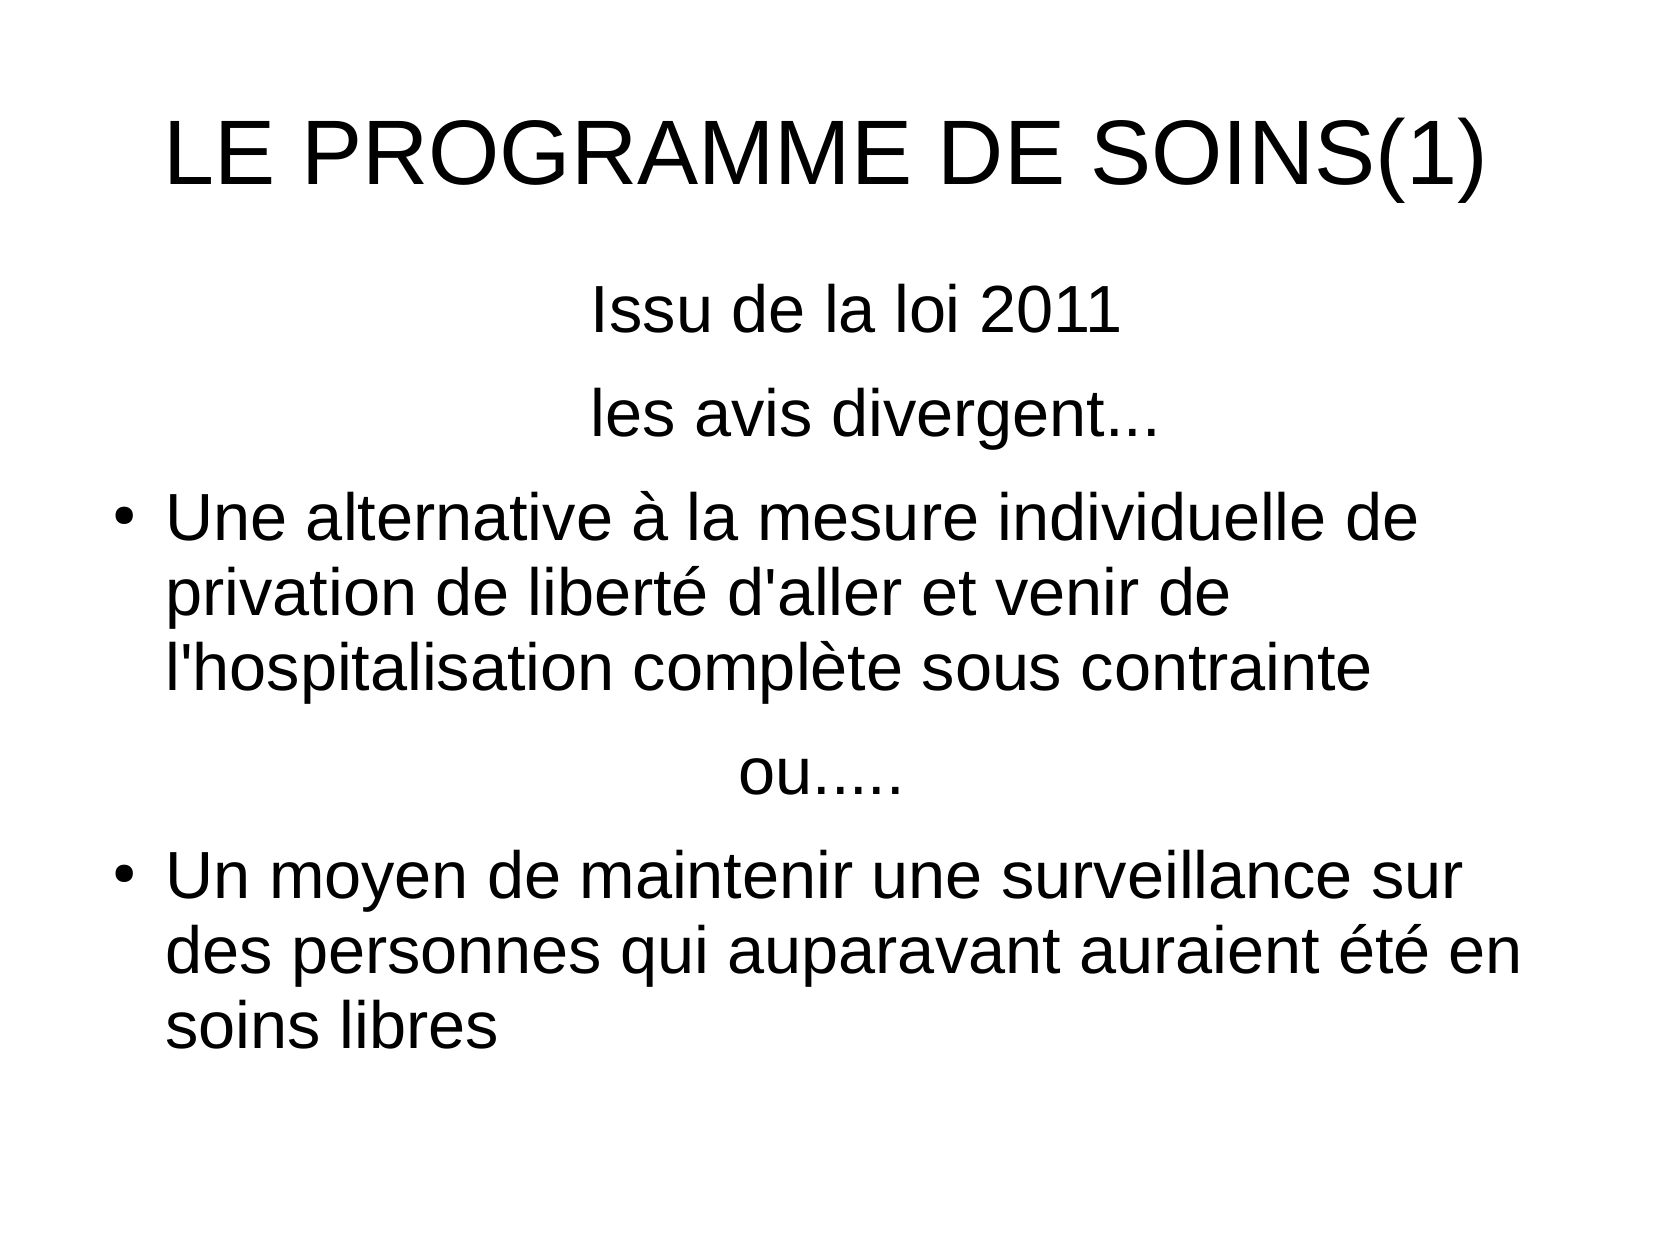

# LE PROGRAMME DE SOINS(1)
 Issu de la loi 2011
 les avis divergent...
Une alternative à la mesure individuelle de privation de liberté d'aller et venir de l'hospitalisation complète sous contrainte
 ou.....
Un moyen de maintenir une surveillance sur des personnes qui auparavant auraient été en soins libres